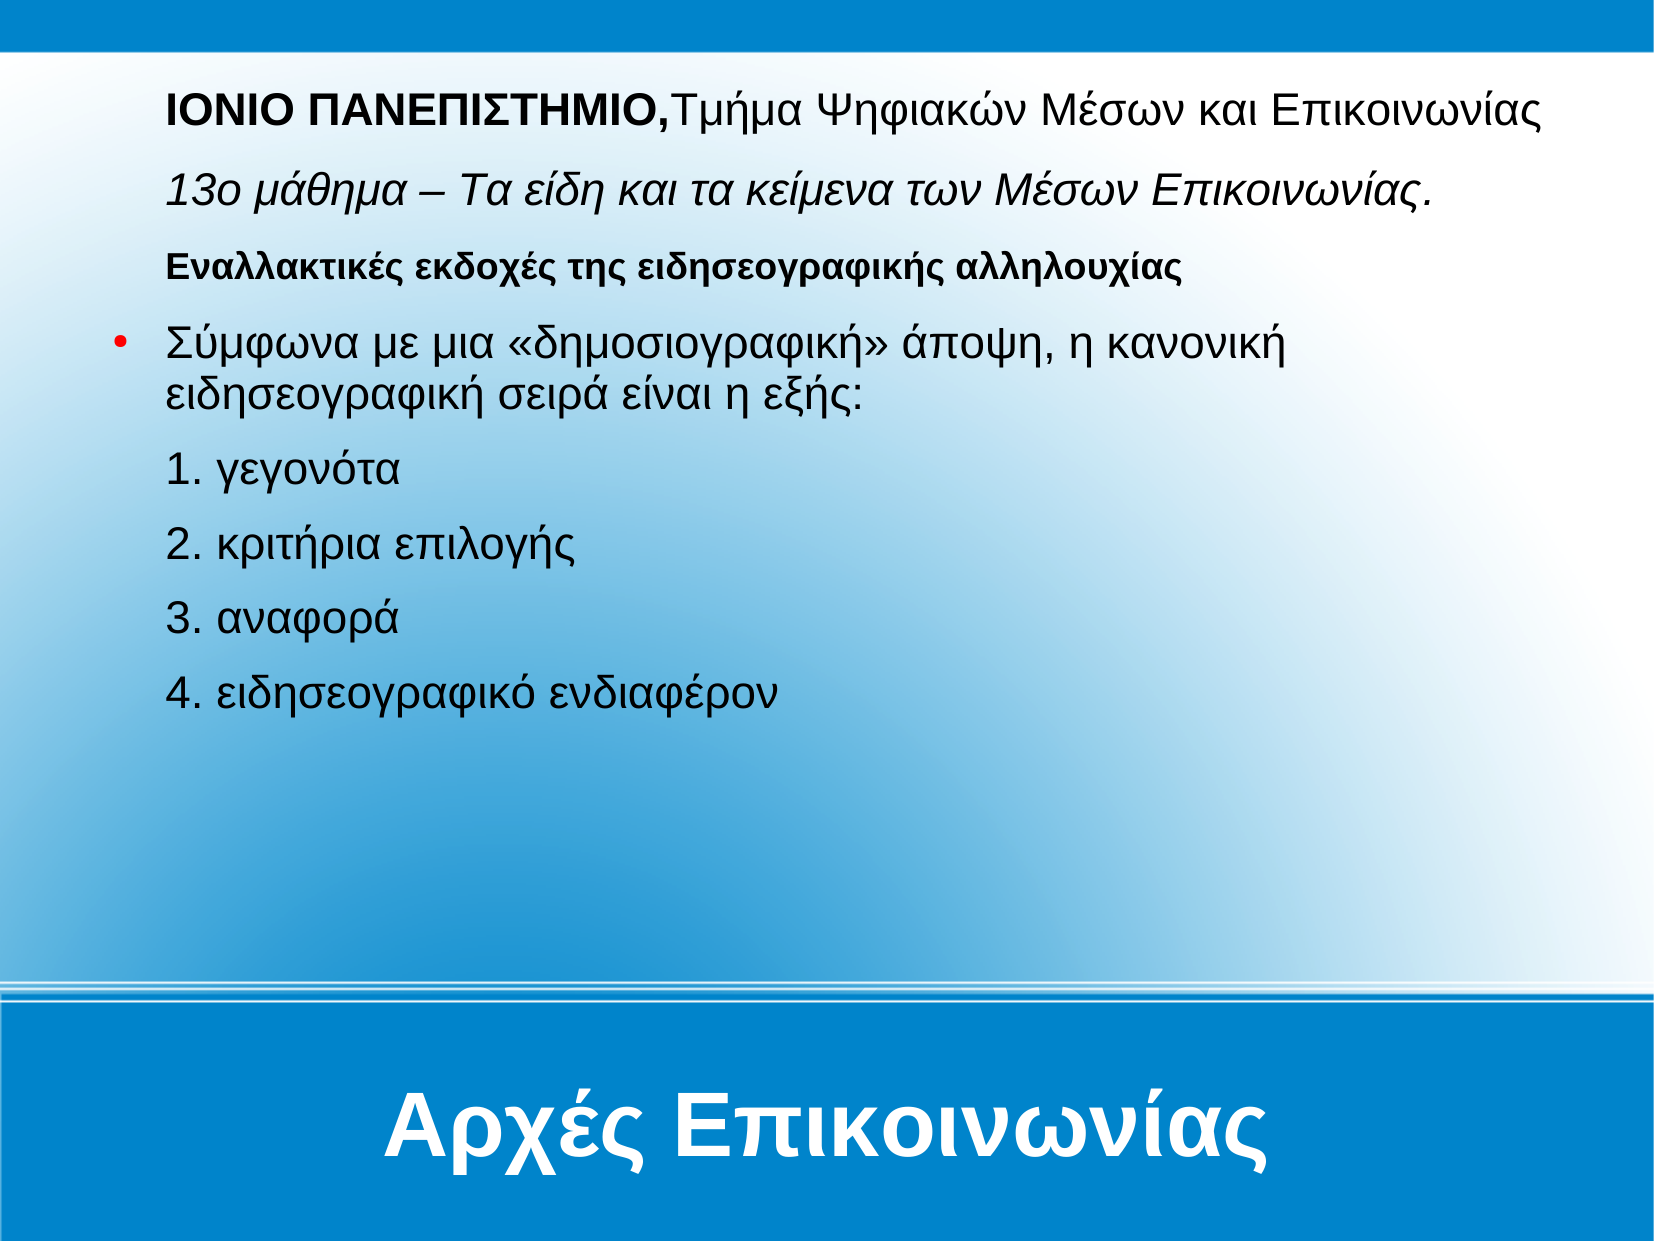

ΙΟΝΙΟ ΠΑΝΕΠΙΣΤΗΜΙΟ,Τμήμα Ψηφιακών Μέσων και Επικοινωνίας
13ο μάθημα – Τα είδη και τα κείμενα των Μέσων Επικοινωνίας.
Εναλλακτικές εκδοχές της ειδησεογραφικής αλληλουχίας
Σύμφωνα με μια «δημοσιογραφική» άποψη, η κανονική ειδησεογραφική σειρά είναι η εξής:
1. γεγονότα
2. κριτήρια επιλογής
3. αναφορά
4. ειδησεογραφικό ενδιαφέρον
# Αρχές Επικοινωνίας